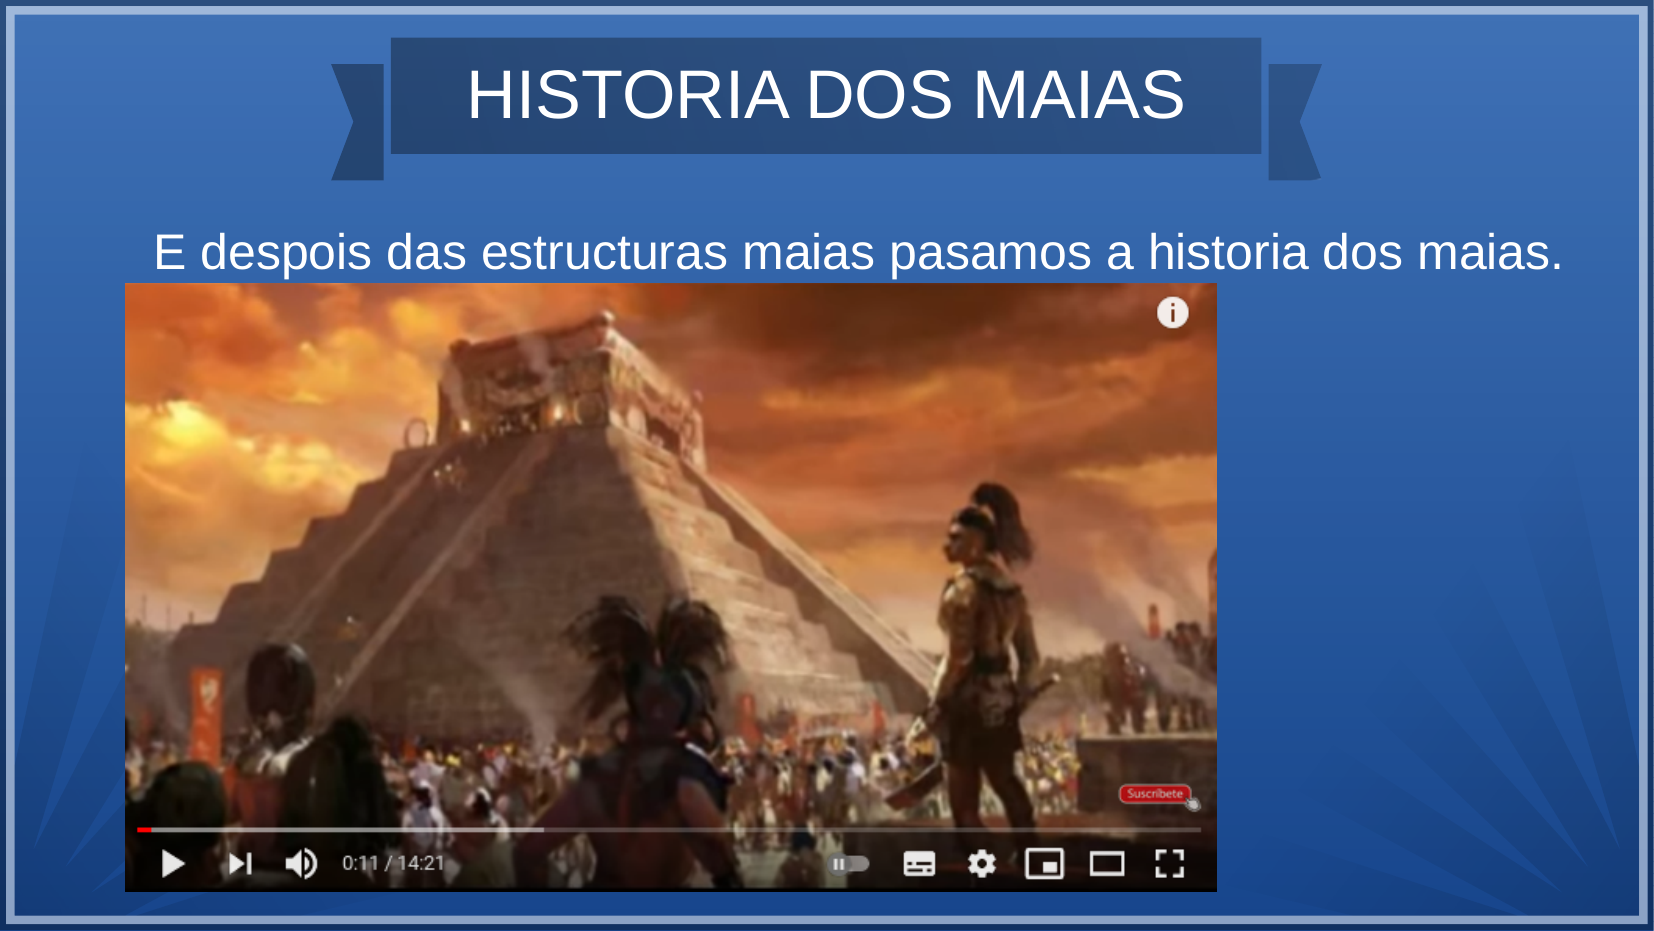

# HISTORIA DOS MAIAS
E despois das estructuras maias pasamos a historia dos maias.